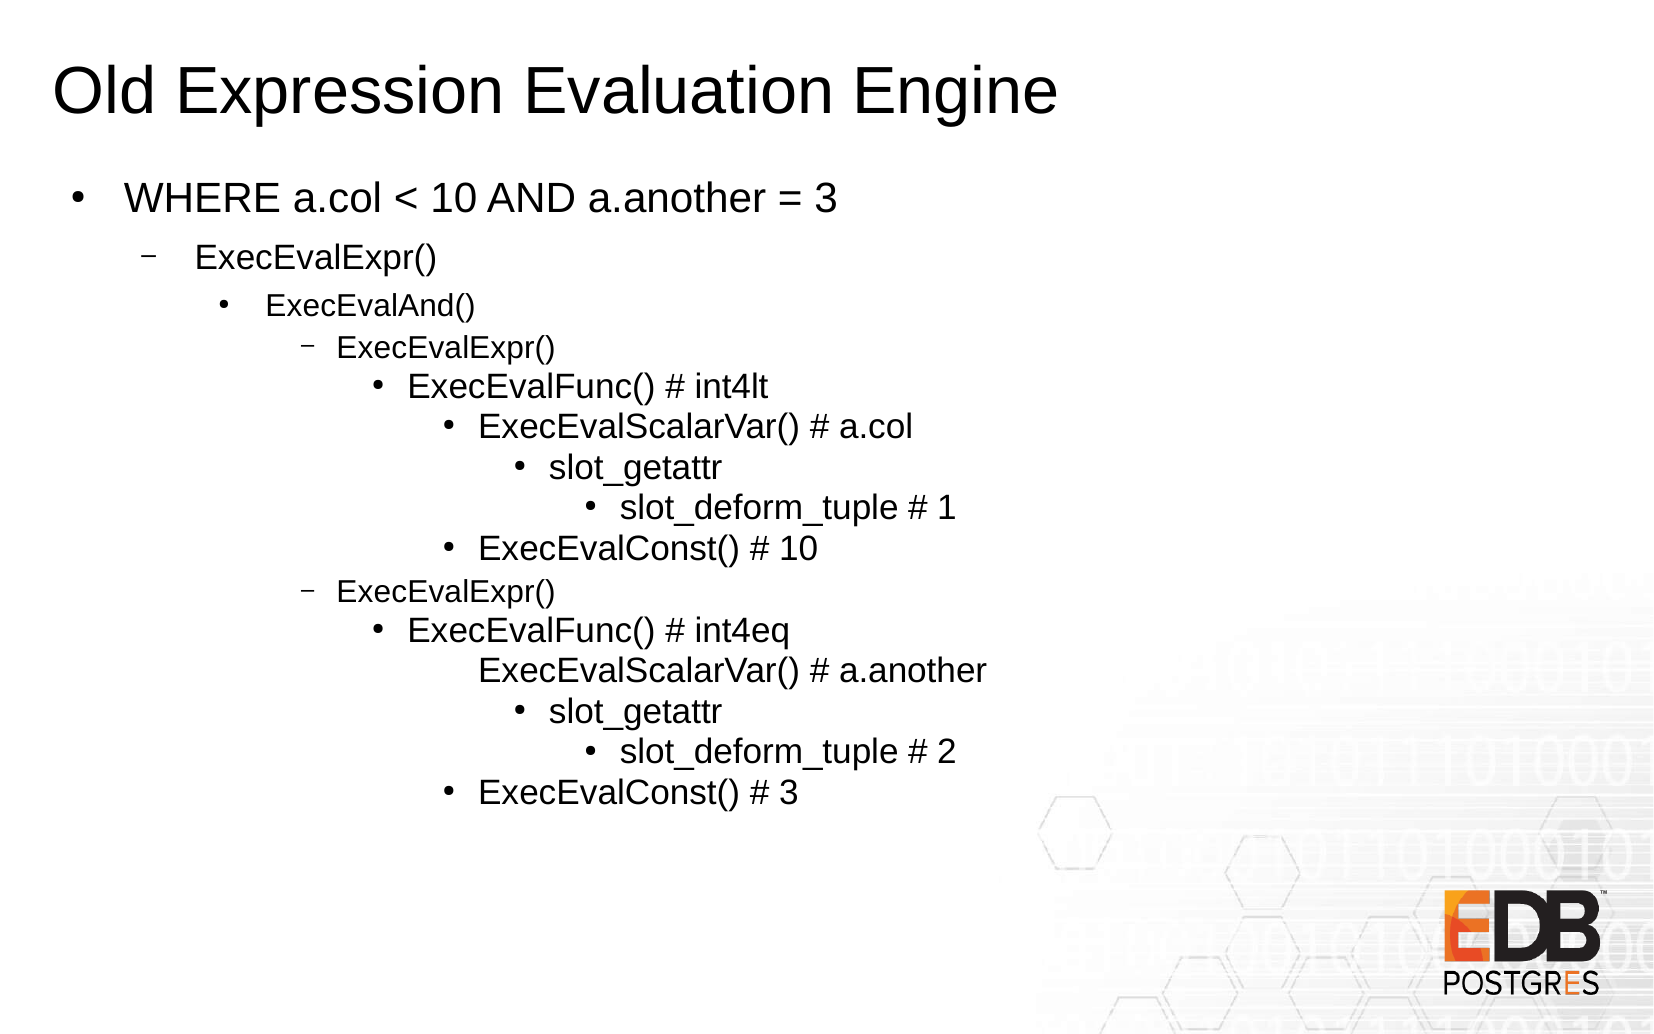

# Old Expression Evaluation Engine
WHERE a.col < 10 AND a.another = 3
ExecEvalExpr()
ExecEvalAnd()
ExecEvalExpr()
ExecEvalFunc() # int4lt
ExecEvalScalarVar() # a.col
slot_getattr
slot_deform_tuple # 1
ExecEvalConst() # 10
ExecEvalExpr()
ExecEvalFunc() # int4eq
ExecEvalScalarVar() # a.another
slot_getattr
slot_deform_tuple # 2
ExecEvalConst() # 3